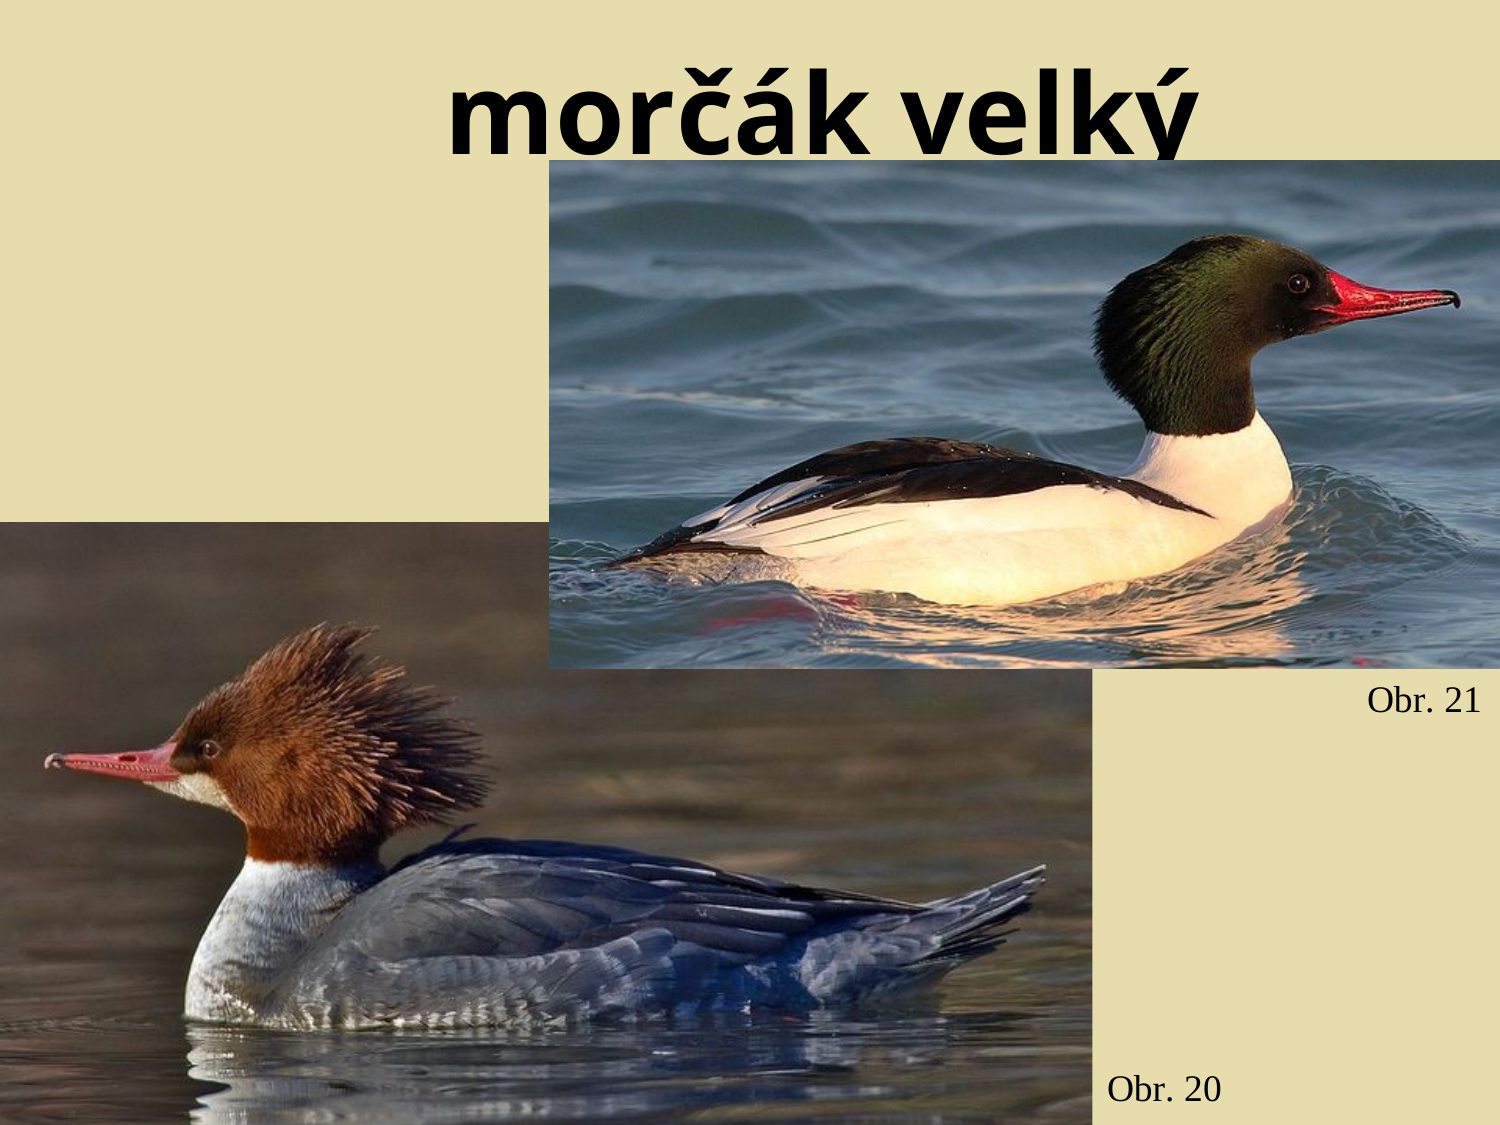

# morčák velký
Obr. 21
Obr. 20